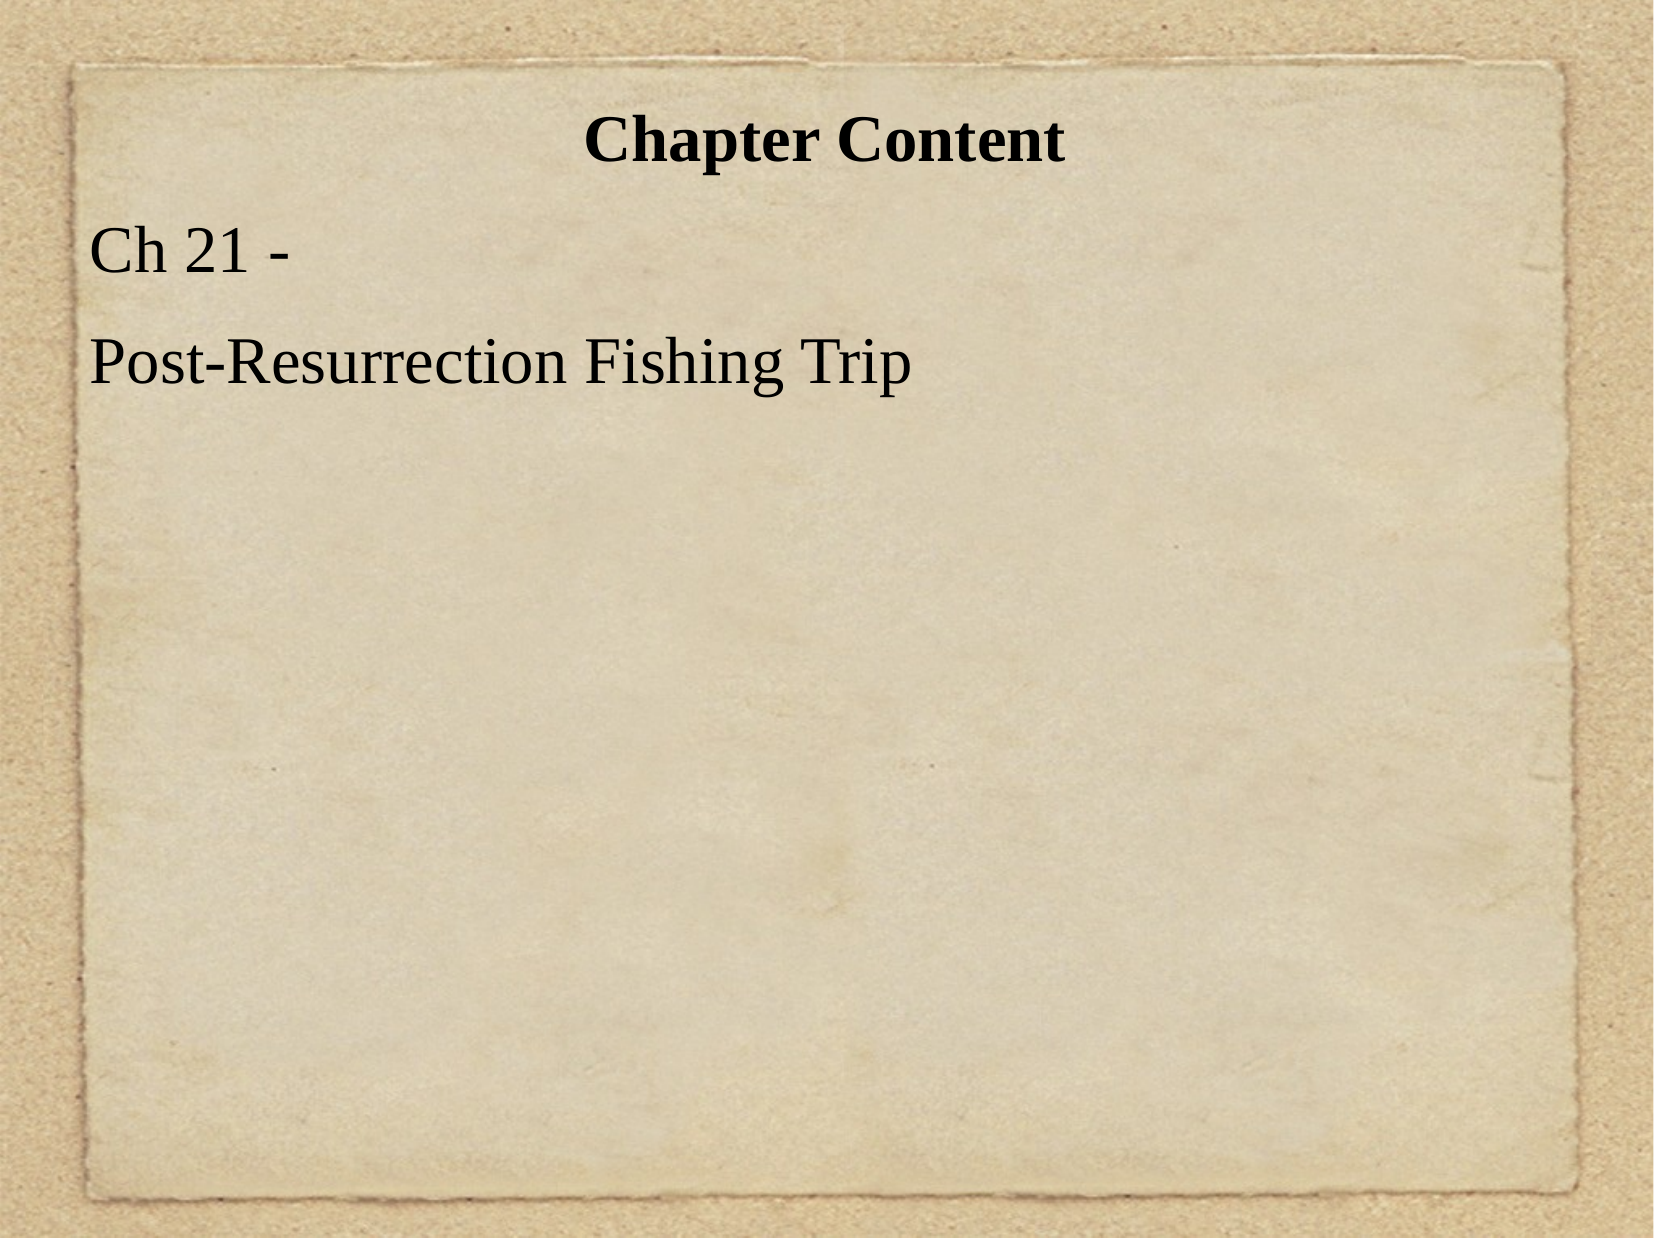

Chapter Content
Ch 21 -
Post-Resurrection Fishing Trip